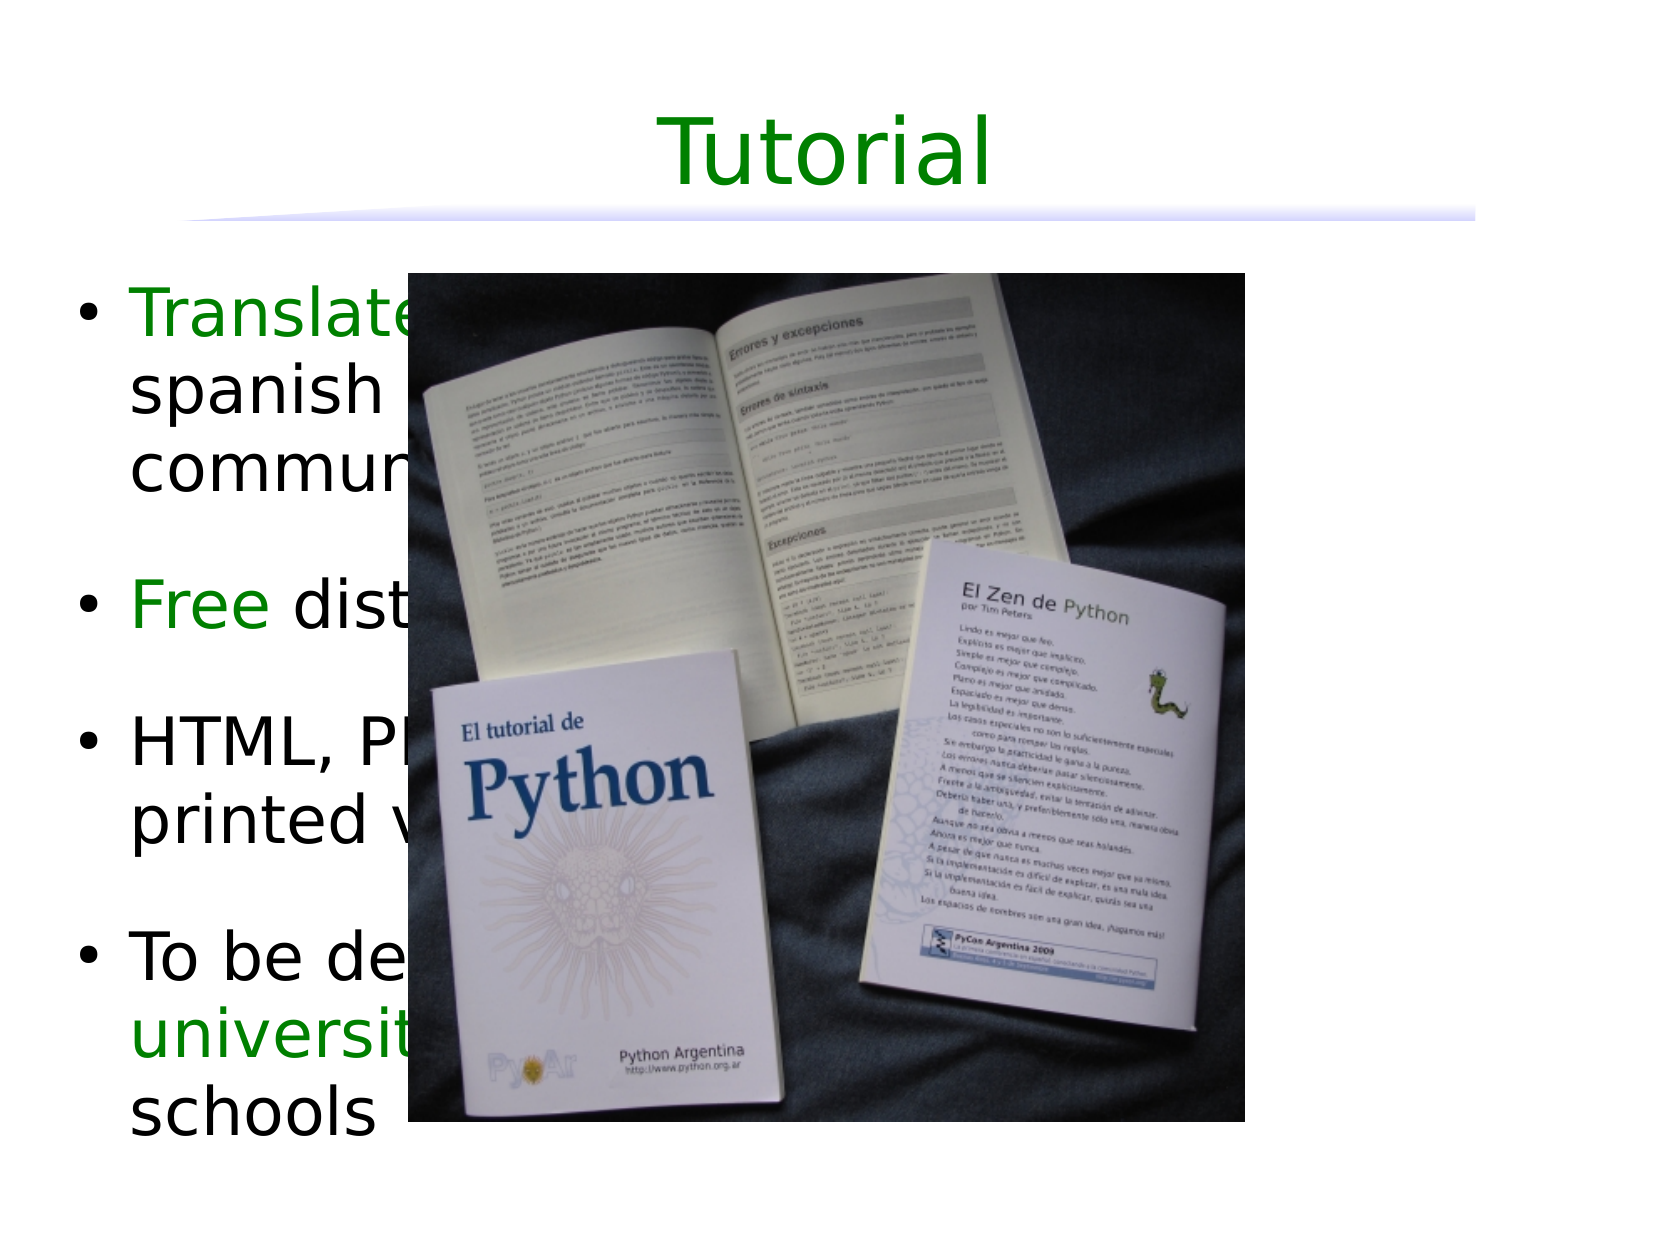

# Tutorial
Translated to spanish by the community
Free distribution
HTML, PDF and printed versions
To be delivered on universities and schools